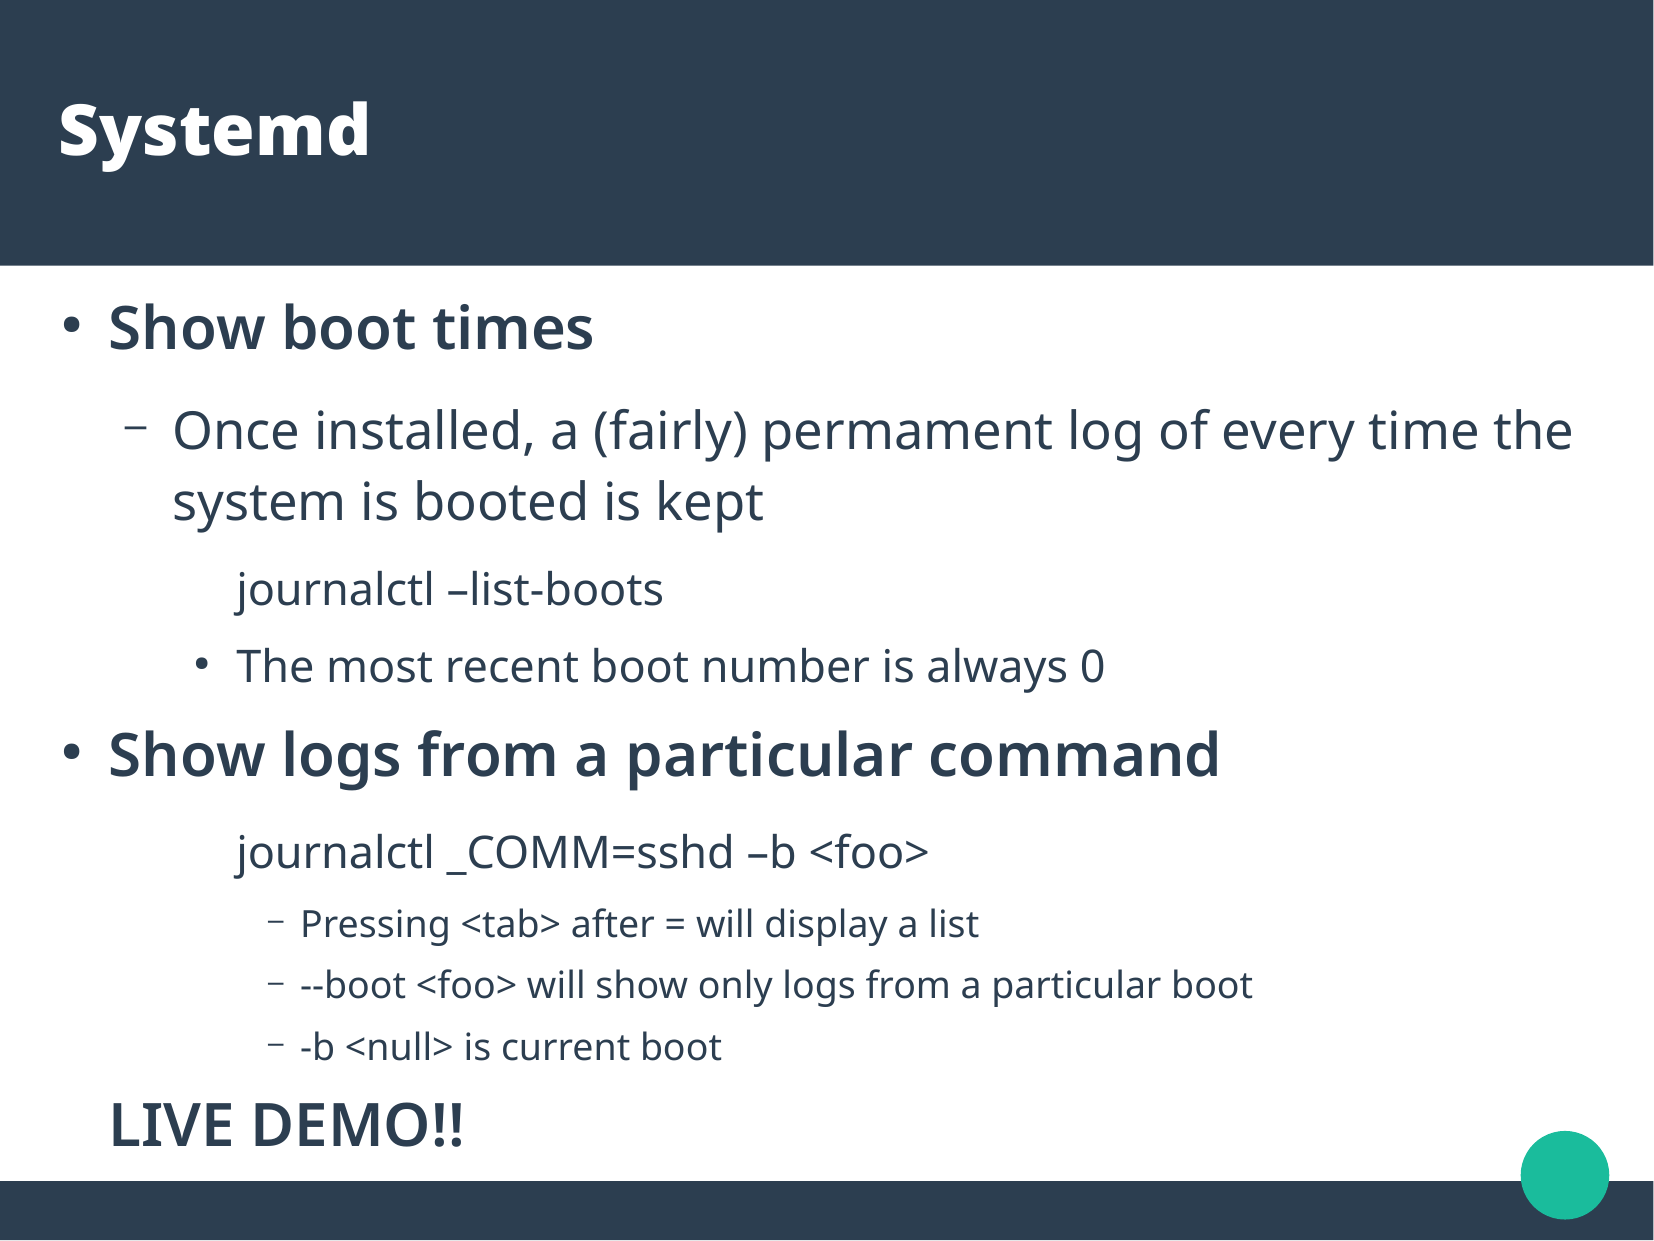

# Systemd
Show boot times
Once installed, a (fairly) permament log of every time the system is booted is kept
journalctl –list-boots
The most recent boot number is always 0
Show logs from a particular command
journalctl _COMM=sshd –b <foo>
Pressing <tab> after = will display a list
--boot <foo> will show only logs from a particular boot
-b <null> is current boot
LIVE DEMO!!